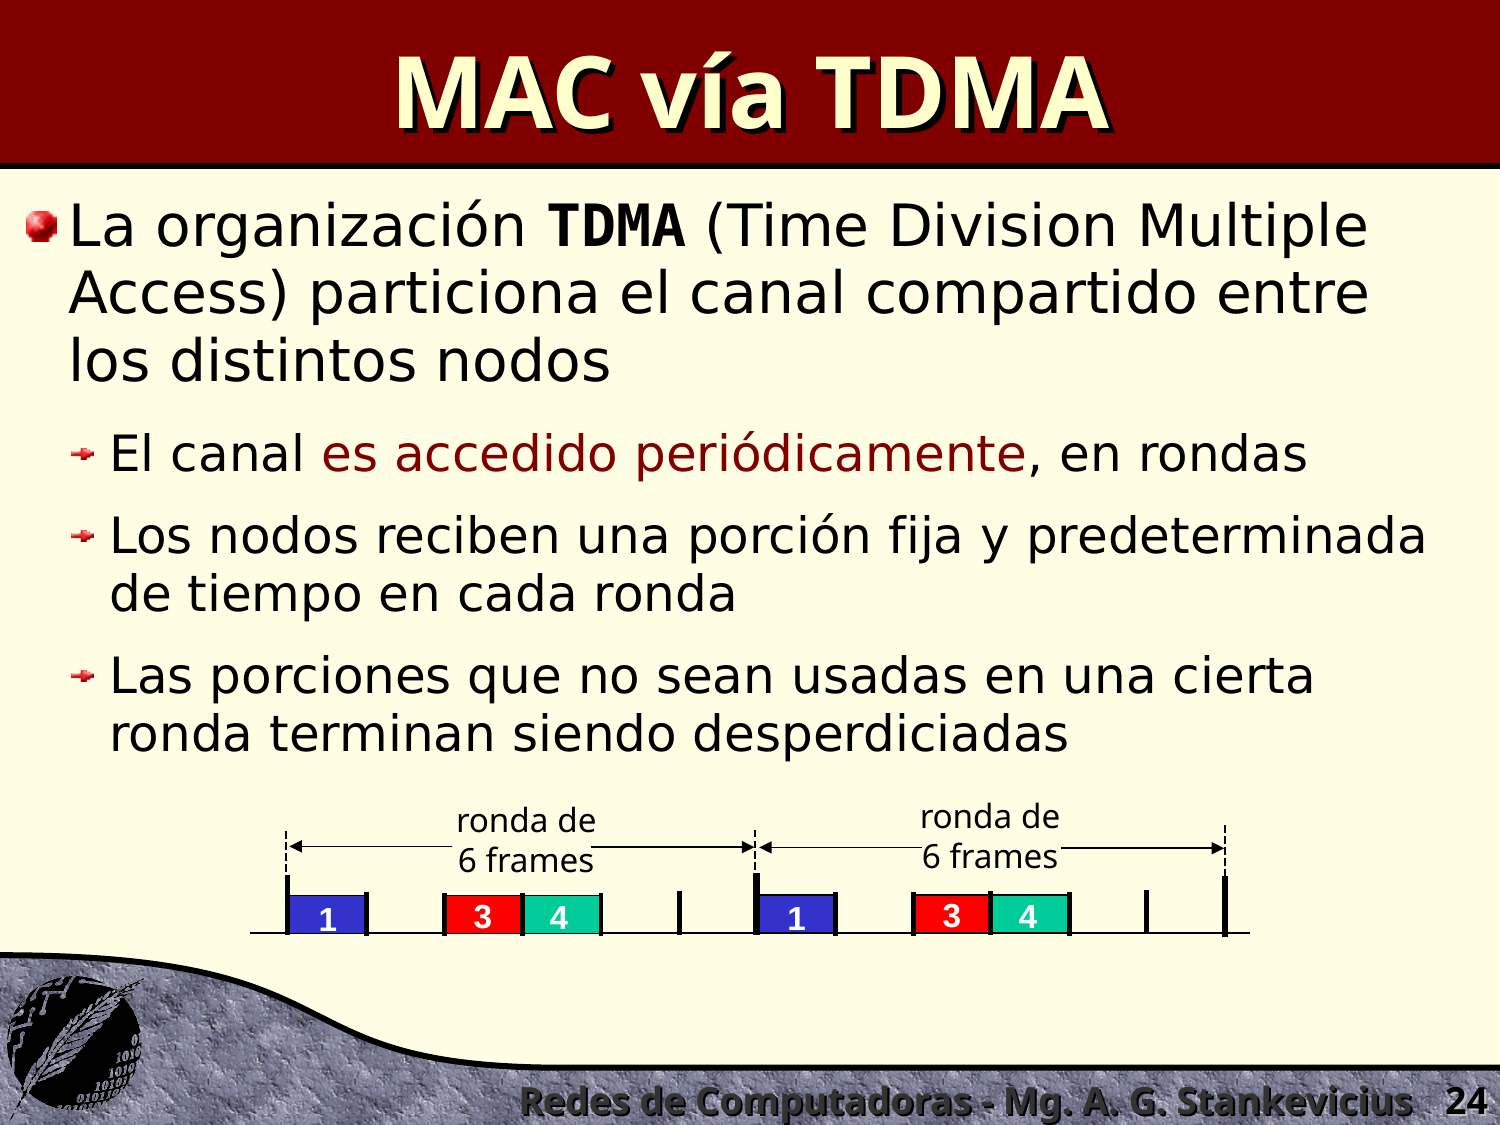

# MAC vía TDMA
La organización TDMA (Time Division Multiple Access) particiona el canal compartido entre
los distintos nodos
El canal es accedido periódicamente, en rondas
Los nodos reciben una porción fija y predeterminada de tiempo en cada ronda
Las porciones que no sean usadas en una cierta
ronda terminan siendo desperdiciadas
ronda de
6 frames
ronda de
6 frames
3
3
4
4
1
1
24